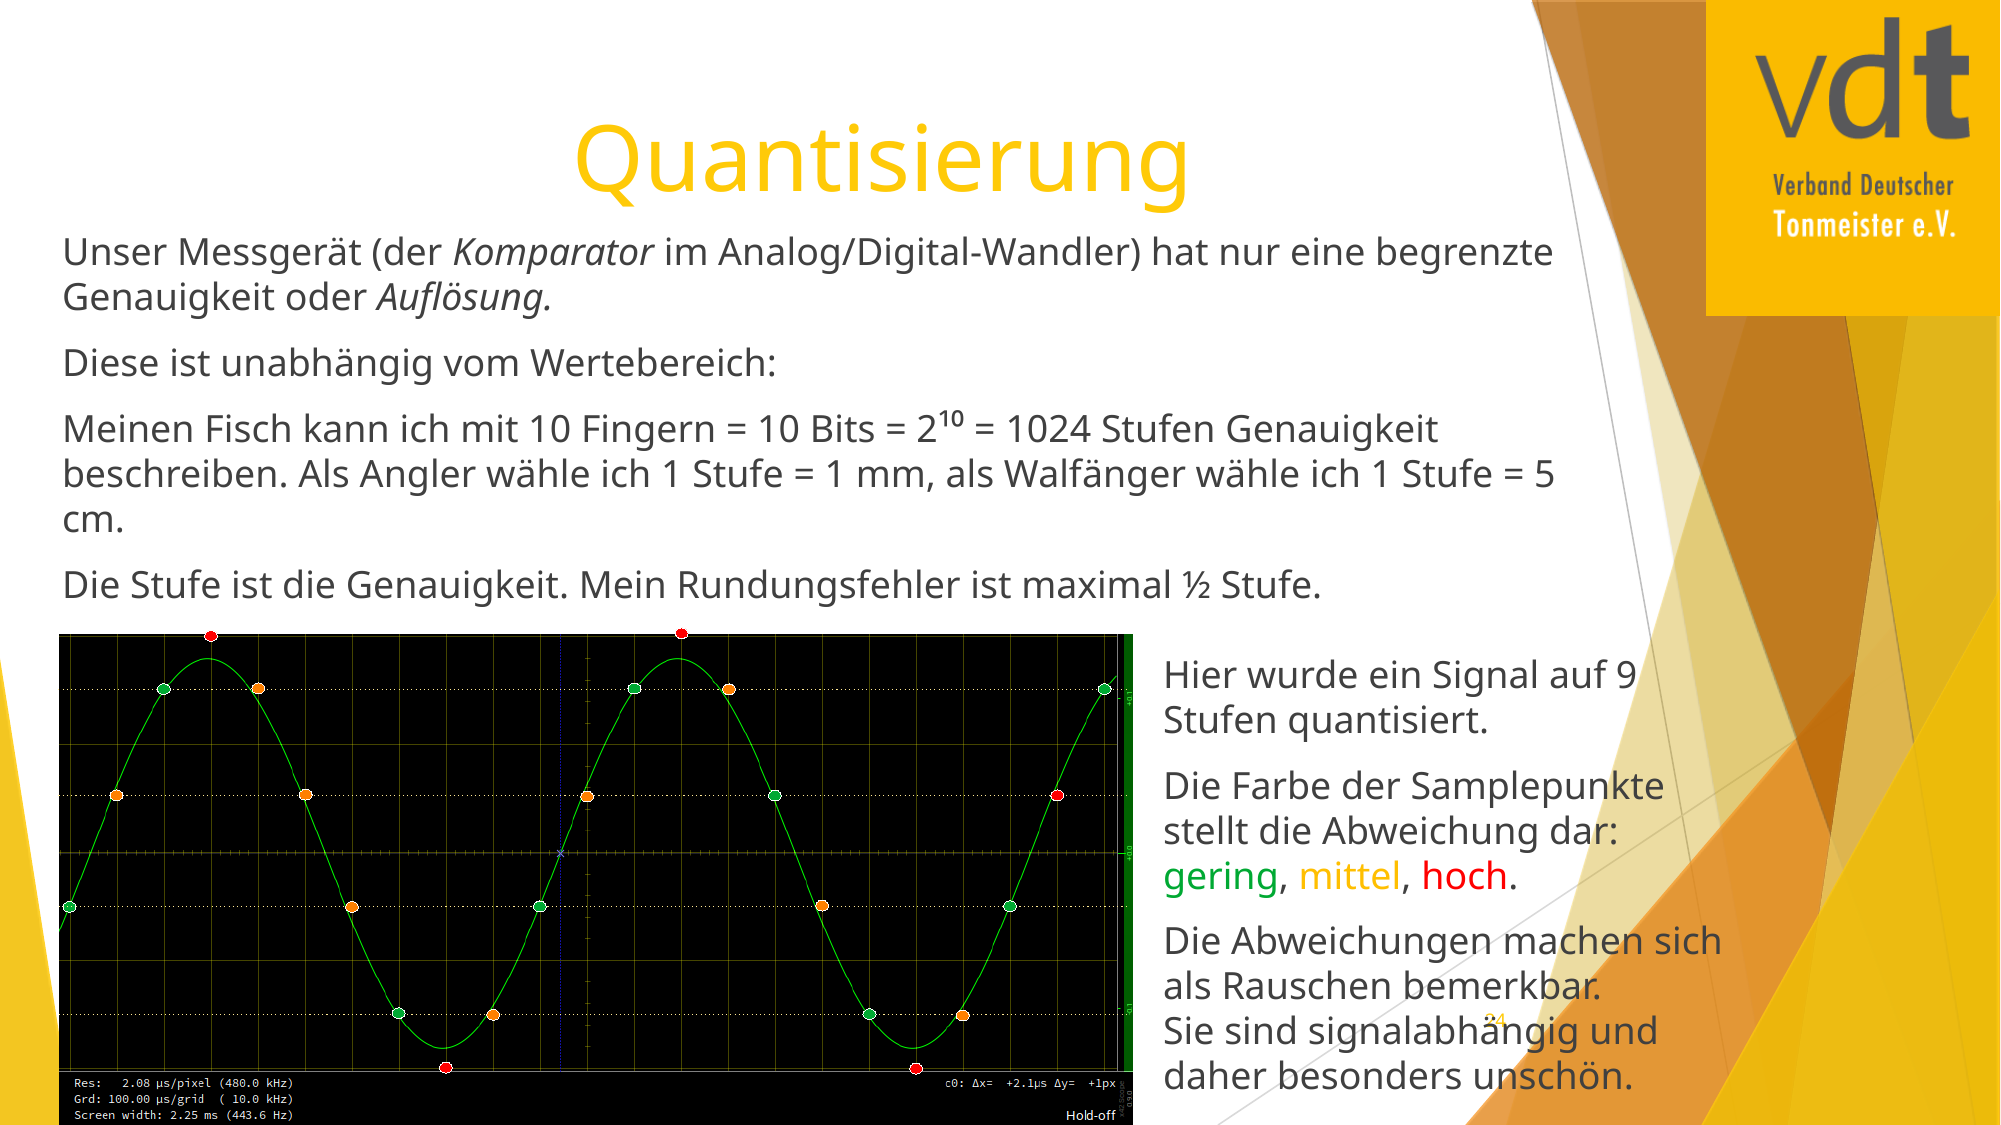

Quantisierung
# Unser Messgerät (der Komparator im Analog/Digital-Wandler) hat nur eine begrenzte Genauigkeit oder Auflösung.
Diese ist unabhängig vom Wertebereich:
Meinen Fisch kann ich mit 10 Fingern = 10 Bits = 2¹⁰ = 1024 Stufen Genauigkeit beschreiben. Als Angler wähle ich 1 Stufe = 1 mm, als Walfänger wähle ich 1 Stufe = 5 cm.
Die Stufe ist die Genauigkeit. Mein Rundungsfehler ist maximal ½ Stufe.
Hier wurde ein Signal auf 9
Stufen quantisiert.
Die Farbe der Samplepunkte
stellt die Abweichung dar:
gering, mittel, hoch.
Die Abweichungen machen sich als Rauschen bemerkbar.
Sie sind signalabhängig und daher besonders unschön.
Jörn Nettingsmeier | Tonmeister, VDT | 10/20